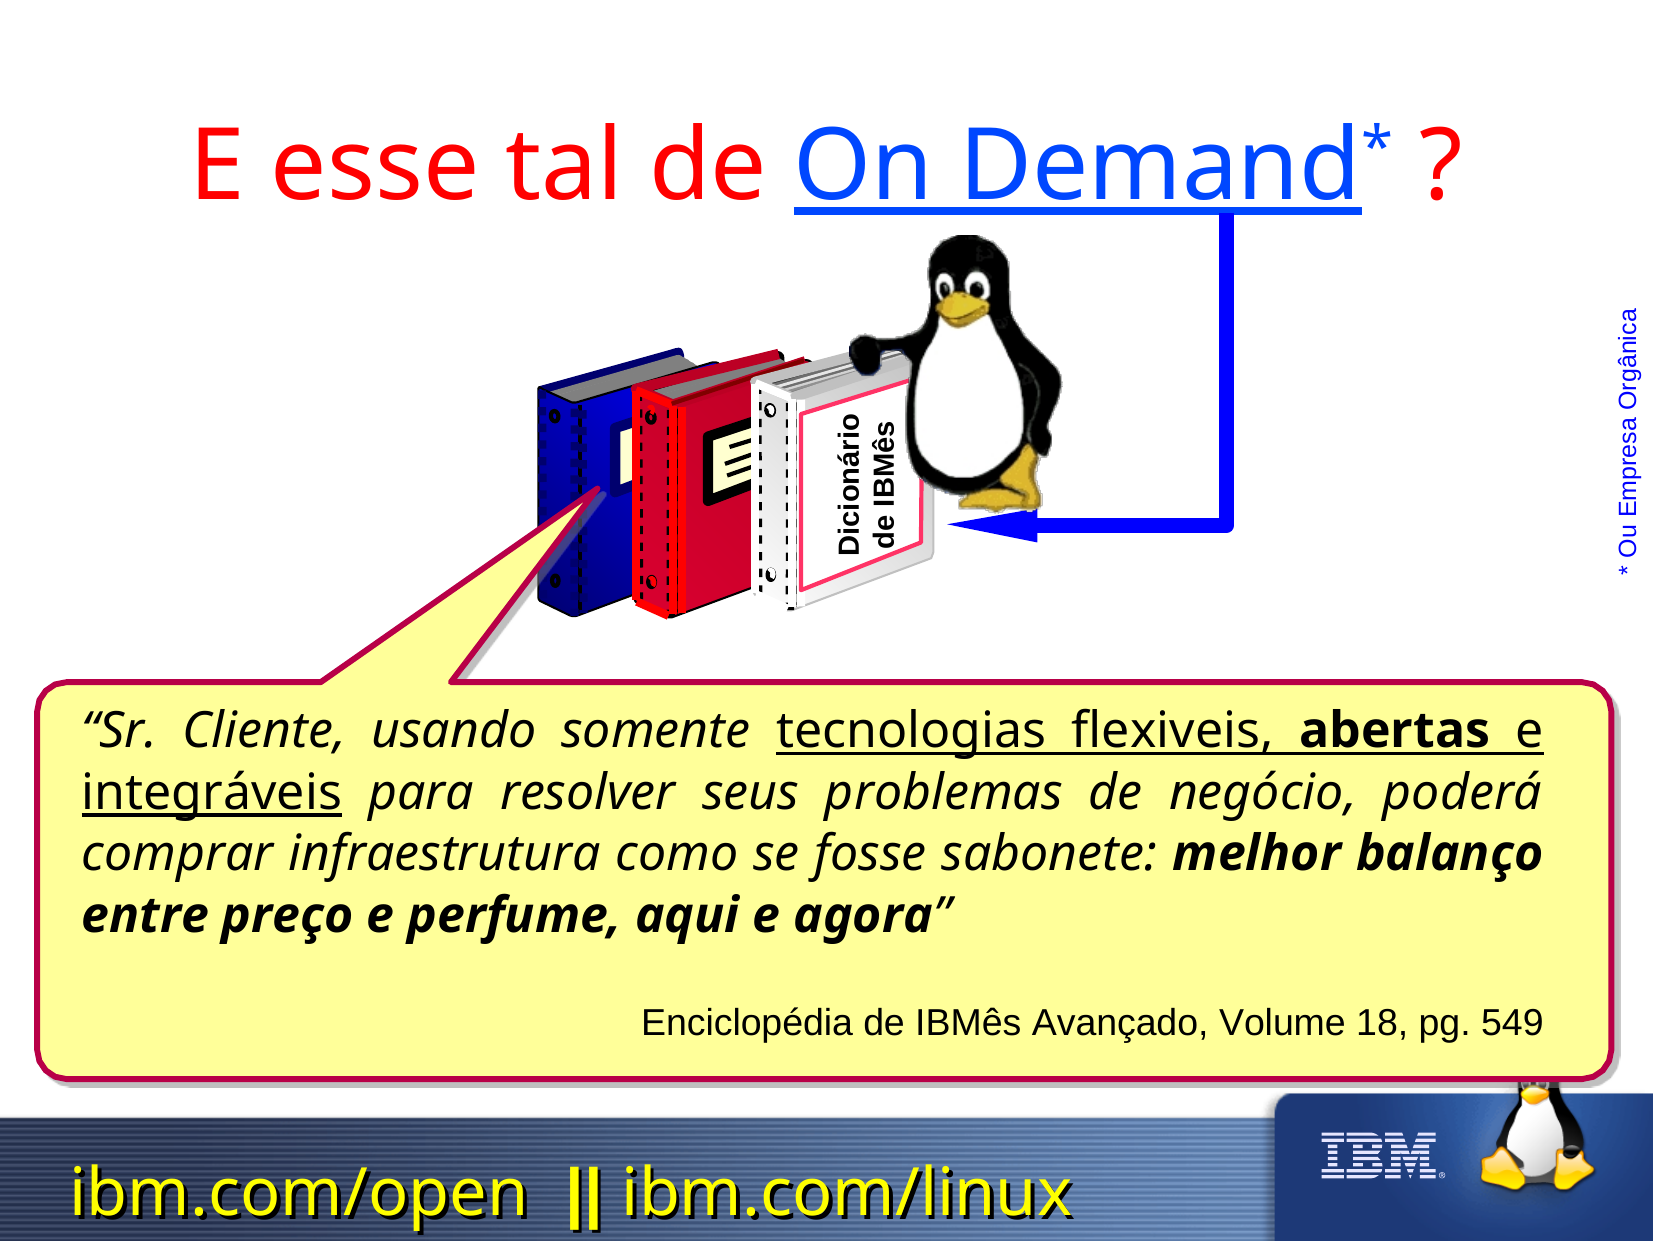

E esse tal de On Demand* ?
Dicionário
de IBMês
“Sr. Cliente, usando somente tecnologias flexiveis, abertas e integráveis para resolver seus problemas de negócio, poderá comprar infraestrutura como se fosse sabonete: melhor balanço entre preço e perfume, aqui e agora”
Enciclopédia de IBMês Avançado, Volume 18, pg. 549
* Ou Empresa Orgânica